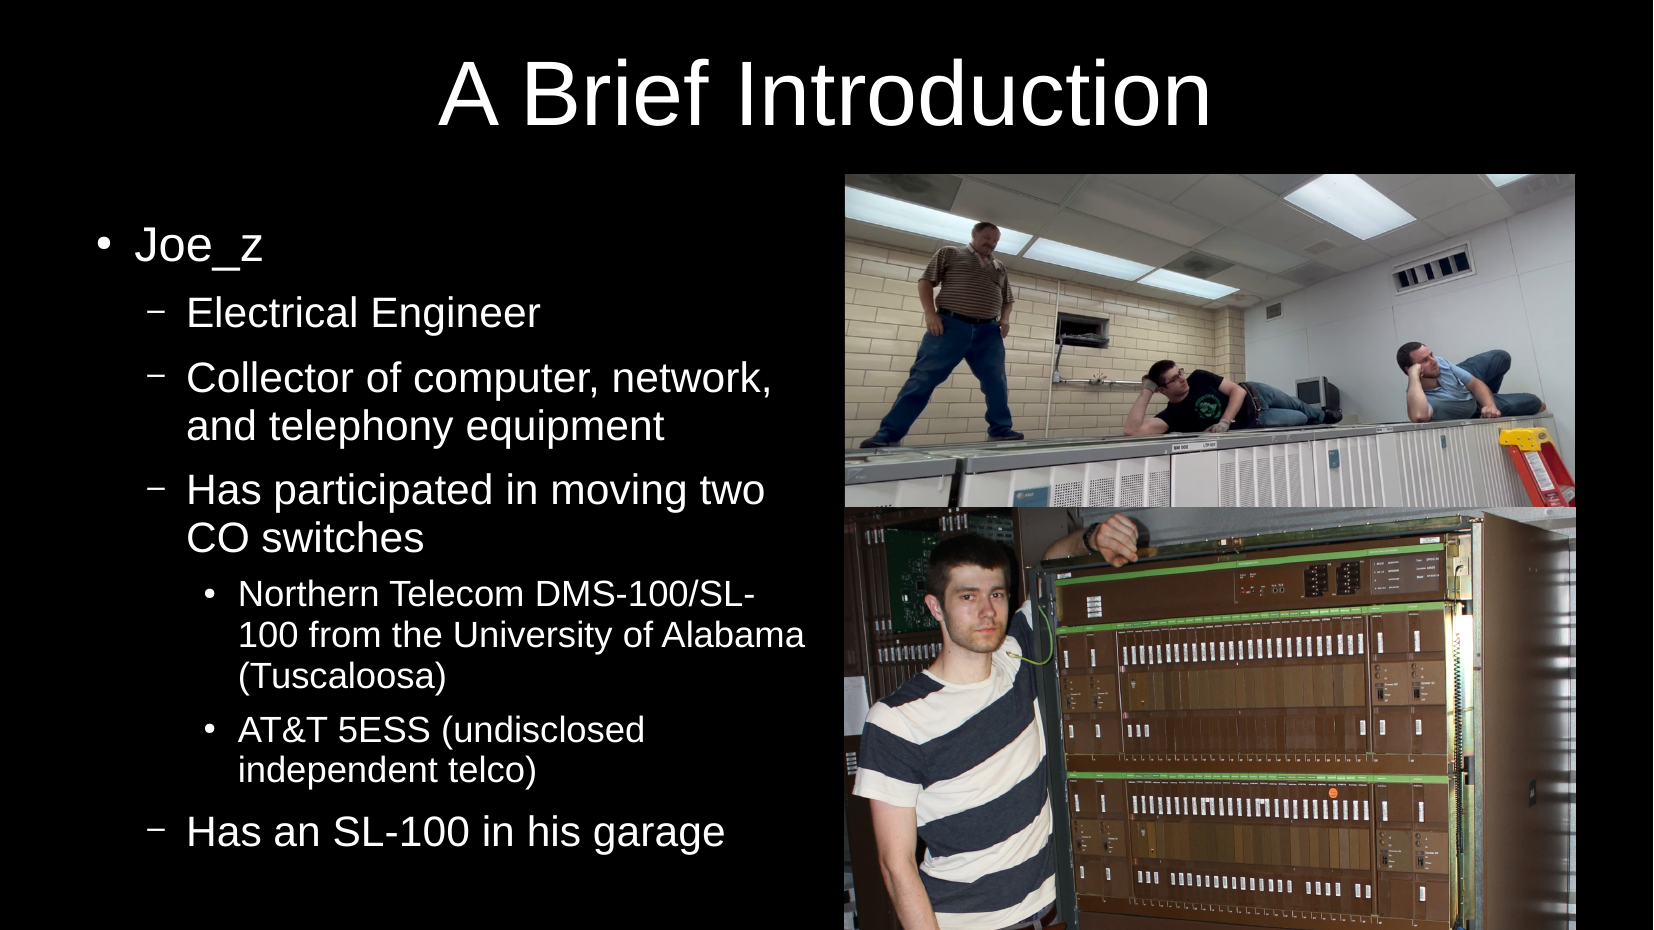

# A Brief Introduction
Joe_z
Electrical Engineer
Collector of computer, network, and telephony equipment
Has participated in moving two CO switches
Northern Telecom DMS-100/SL-100 from the University of Alabama (Tuscaloosa)
AT&T 5ESS (undisclosed independent telco)
Has an SL-100 in his garage